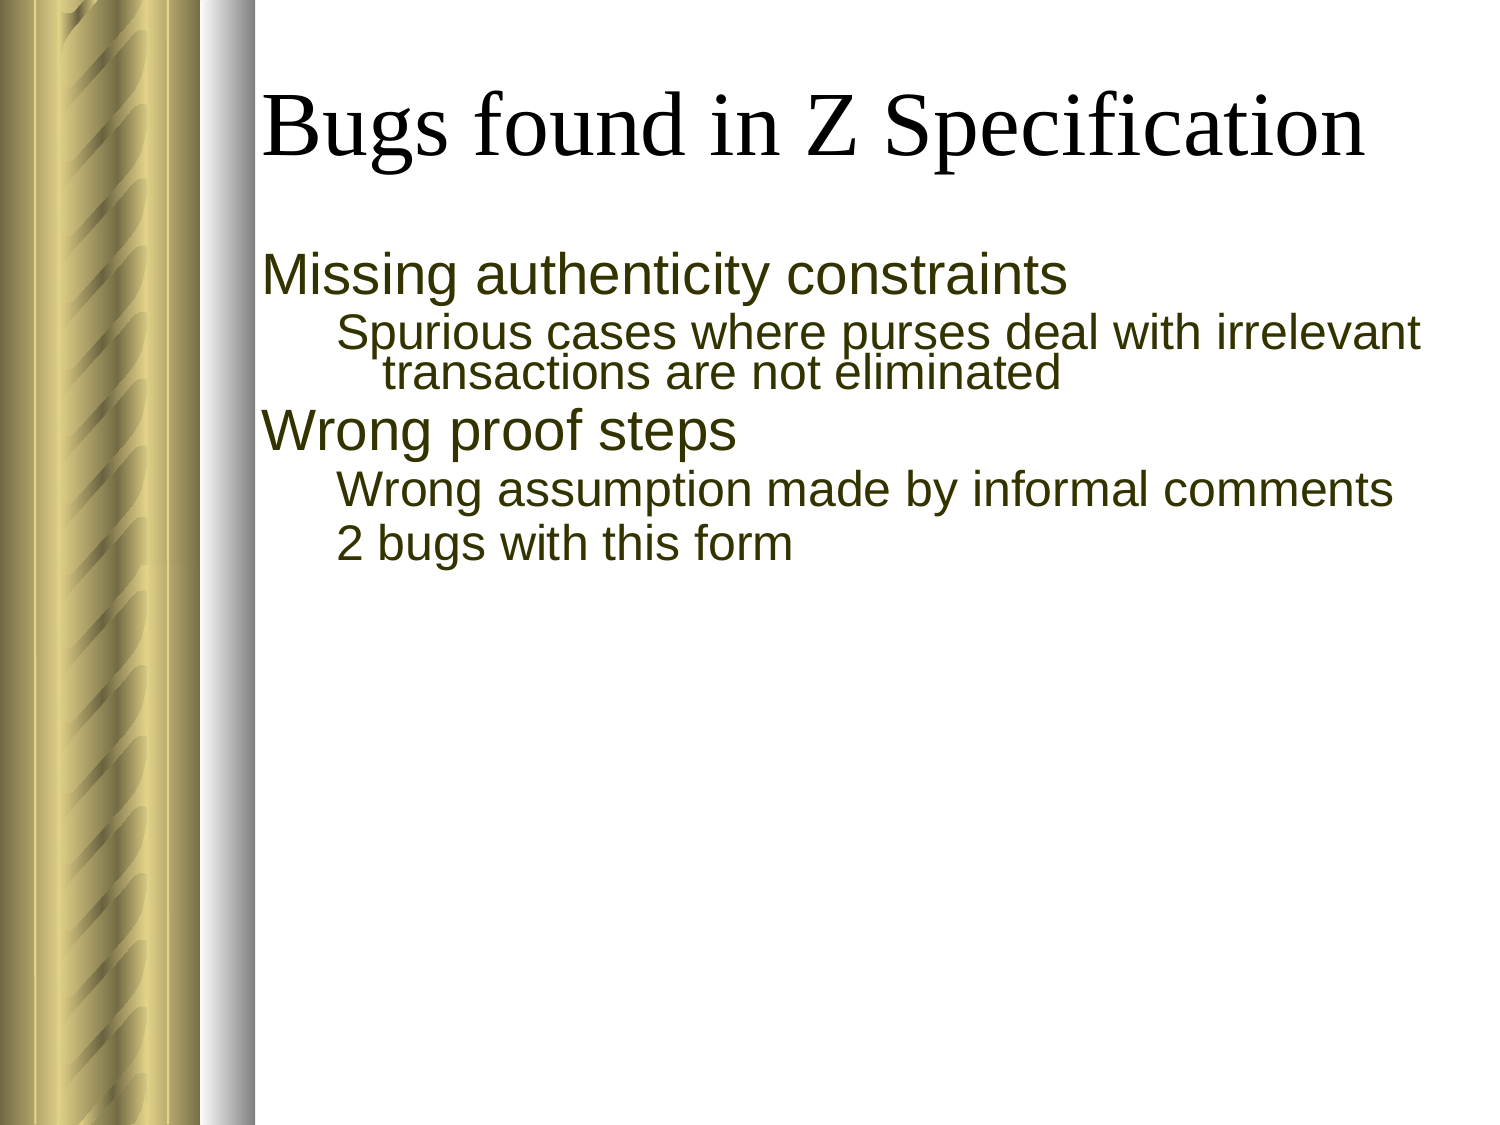

# Bugs found in Z Specification
Missing authenticity constraints
Spurious cases where purses deal with irrelevant transactions are not eliminated
Wrong proof steps
Wrong assumption made by informal comments
2 bugs with this form